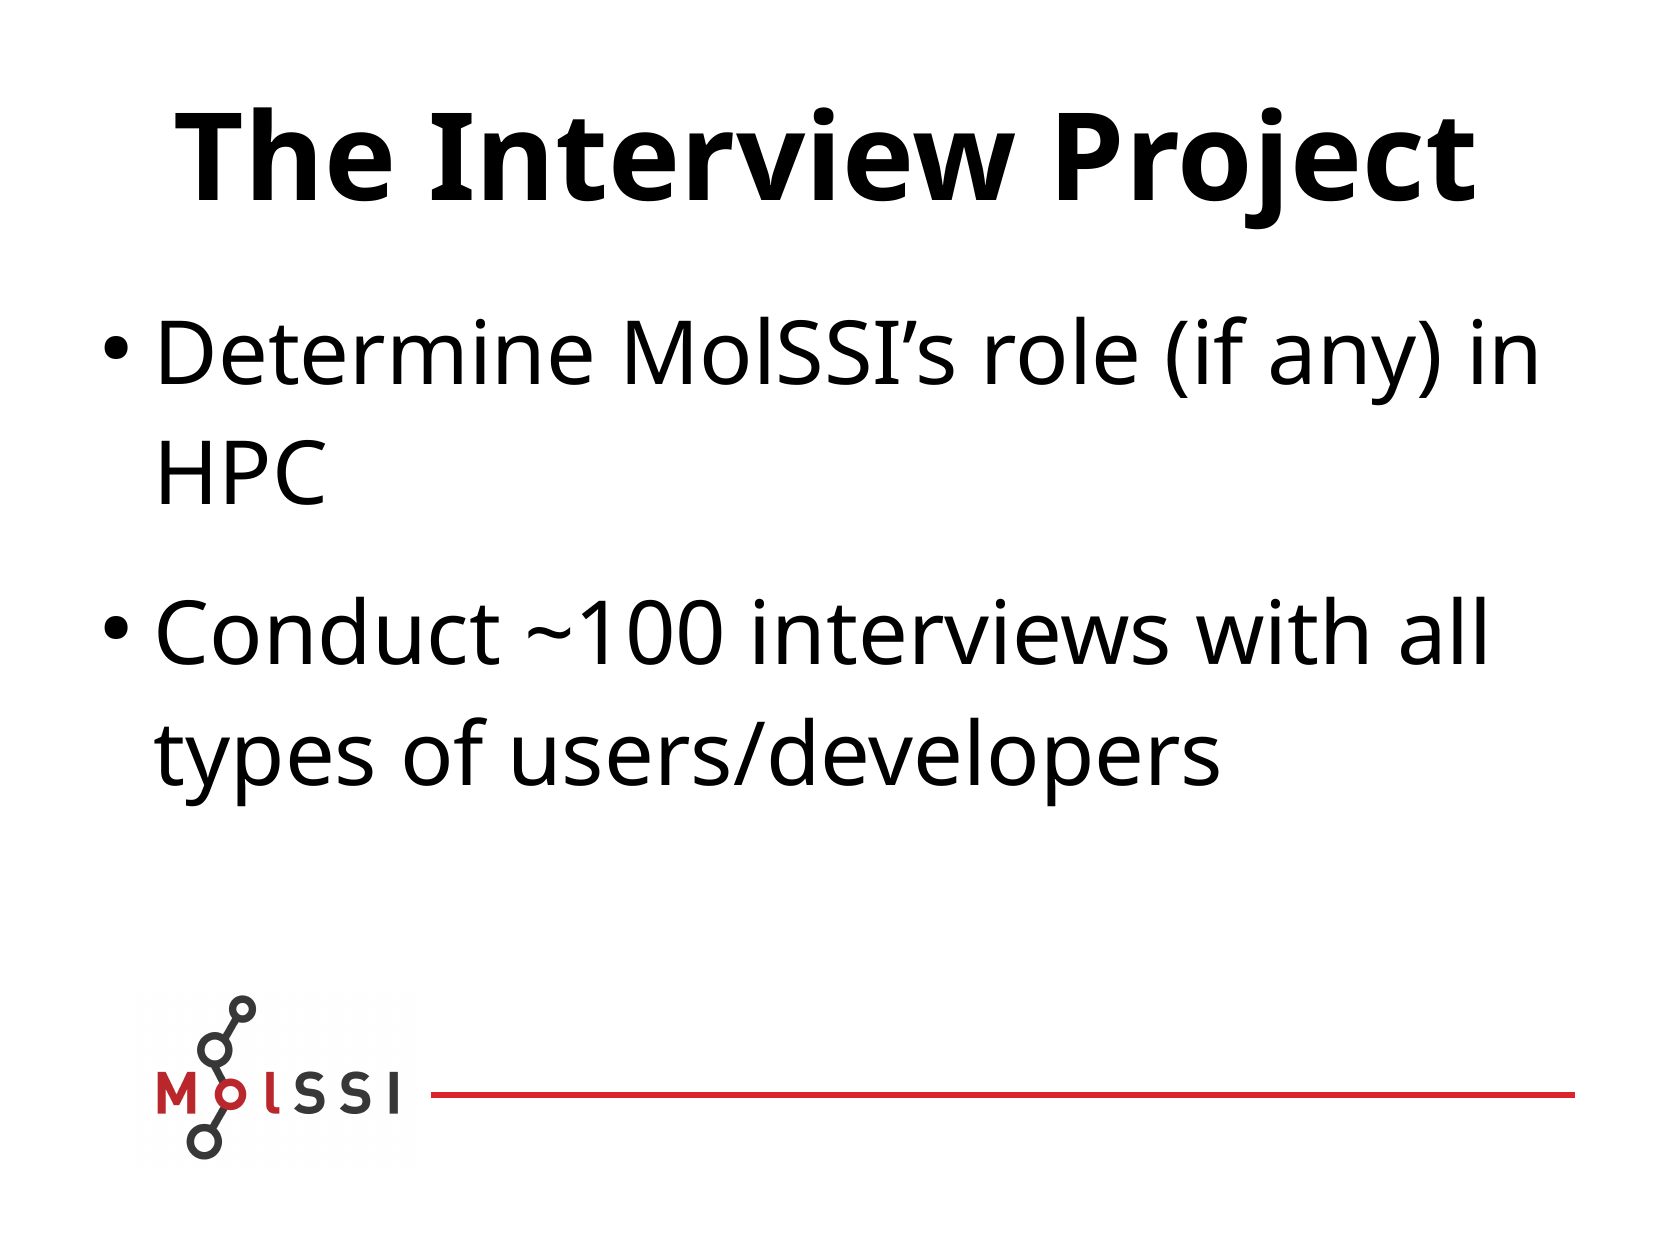

# The Interview Project
Determine MolSSI’s role (if any) in HPC
Conduct ~100 interviews with all types of users/developers